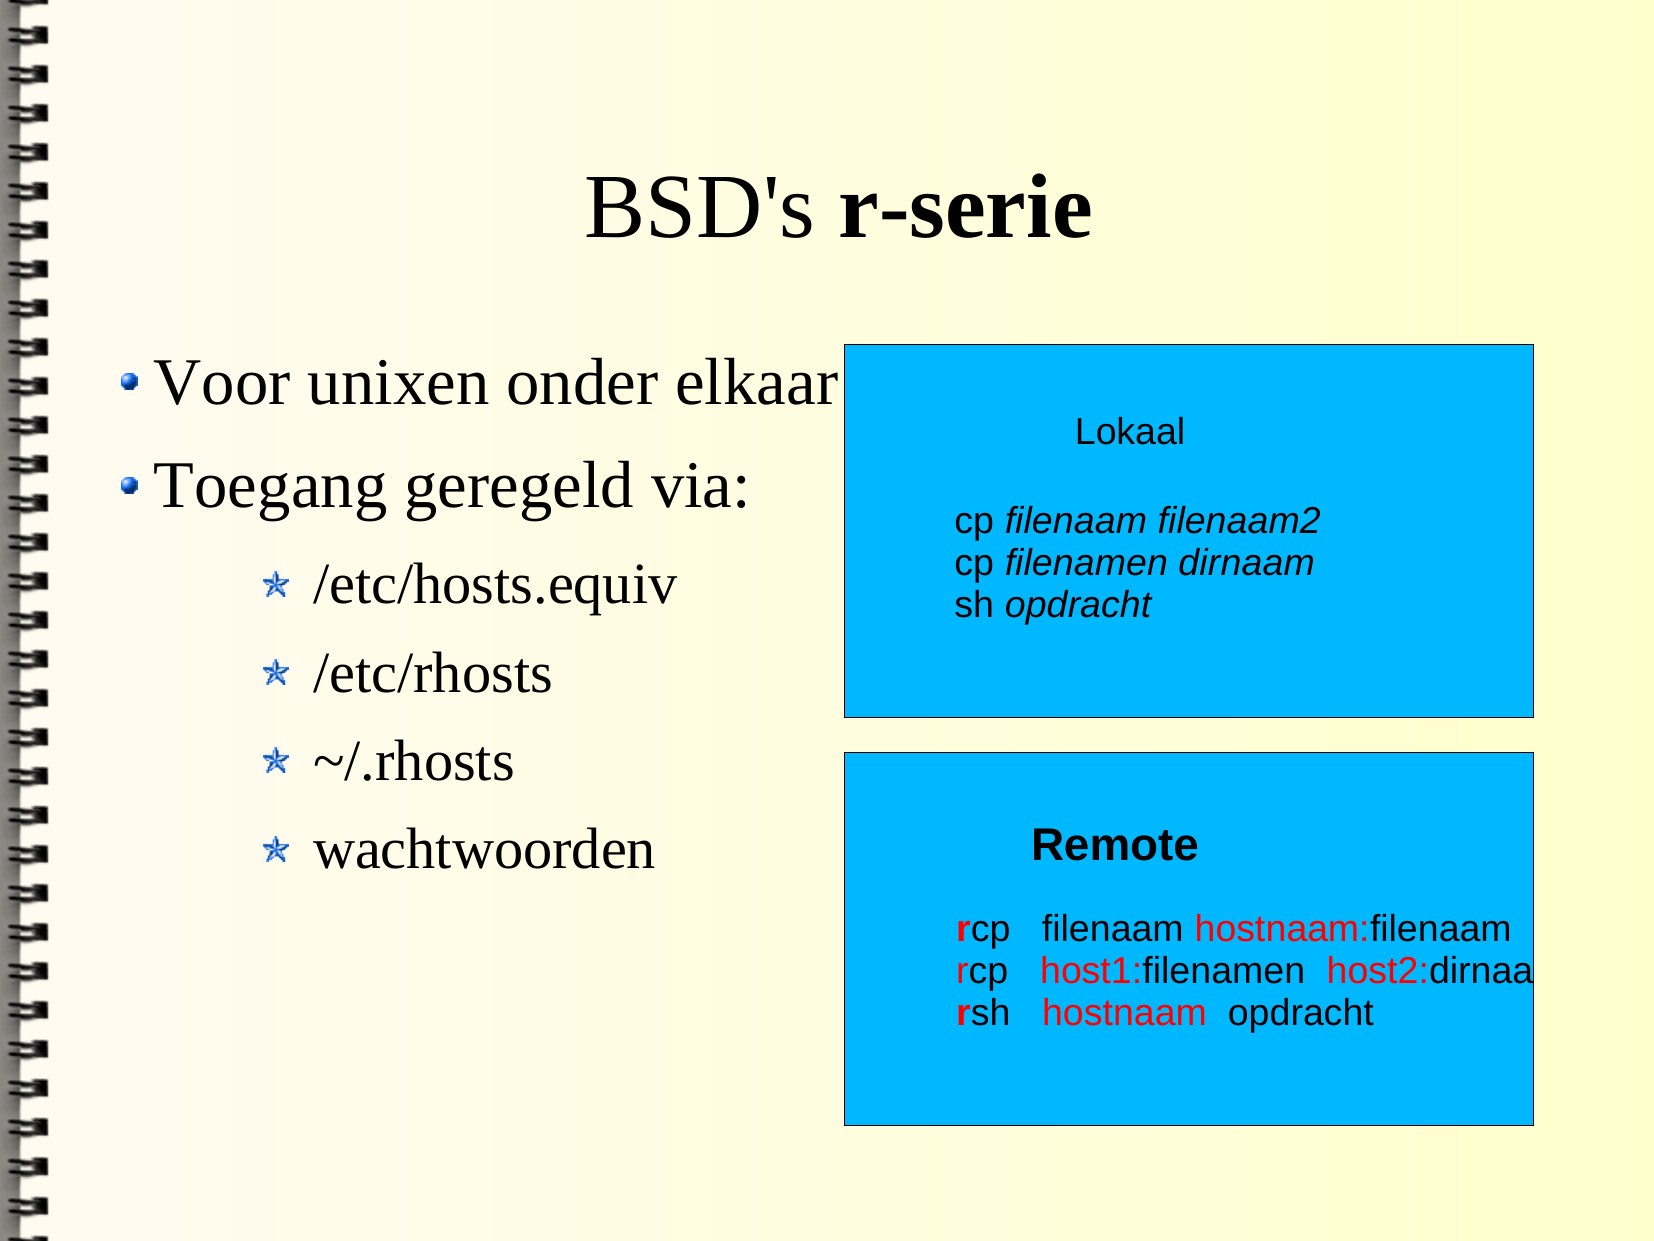

# BSD's r-serie
 Voor unixen onder elkaar
 Toegang geregeld via:
 /etc/hosts.equiv
 /etc/rhosts
 ~/.rhosts
 wachtwoorden